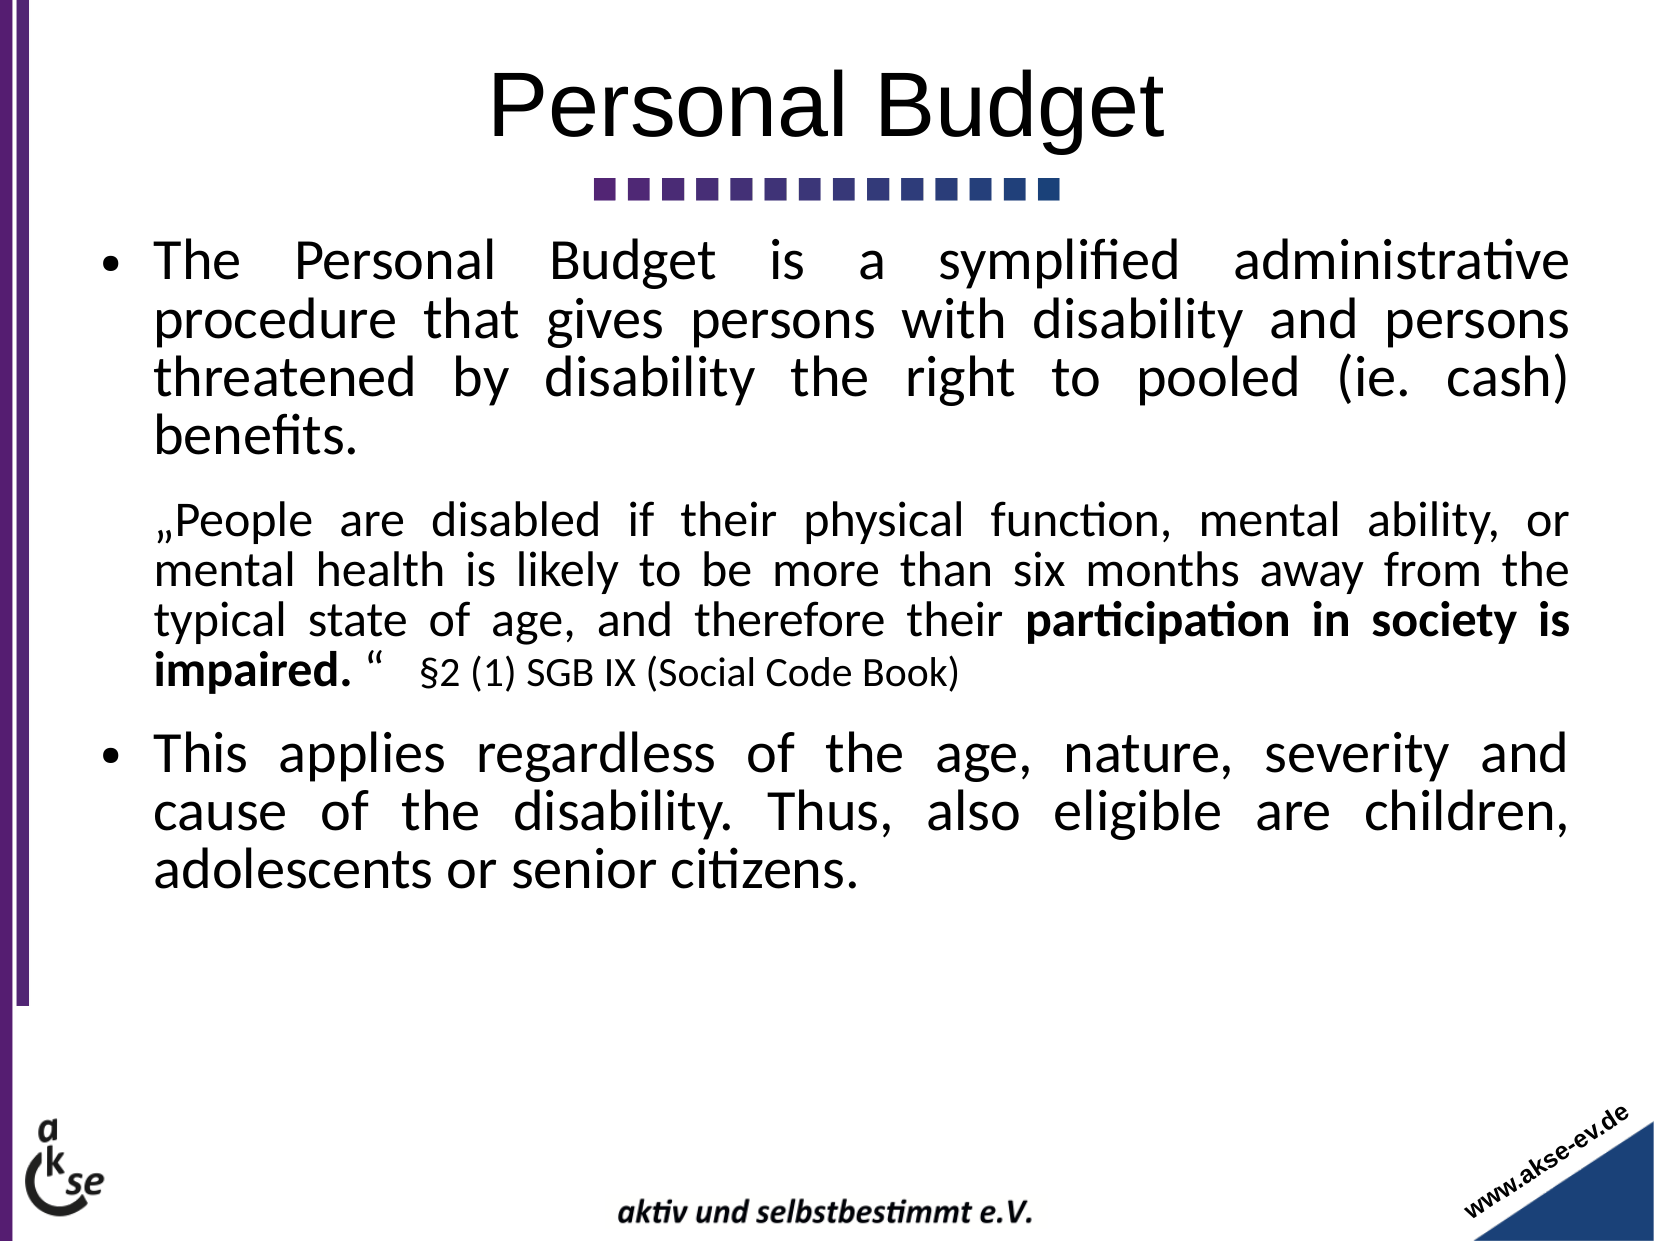

# Personal Budget
The Personal Budget is a symplified administrative procedure that gives persons with disability and persons threatened by disability the right to pooled (ie. cash) benefits.
„People are disabled if their physical function, mental ability, or mental health is likely to be more than six months away from the typical state of age, and therefore their participation in society is impaired. “ §2 (1) SGB IX (Social Code Book)
This applies regardless of the age, nature, severity and cause of the disability. Thus, also eligible are children, adolescents or senior citizens.